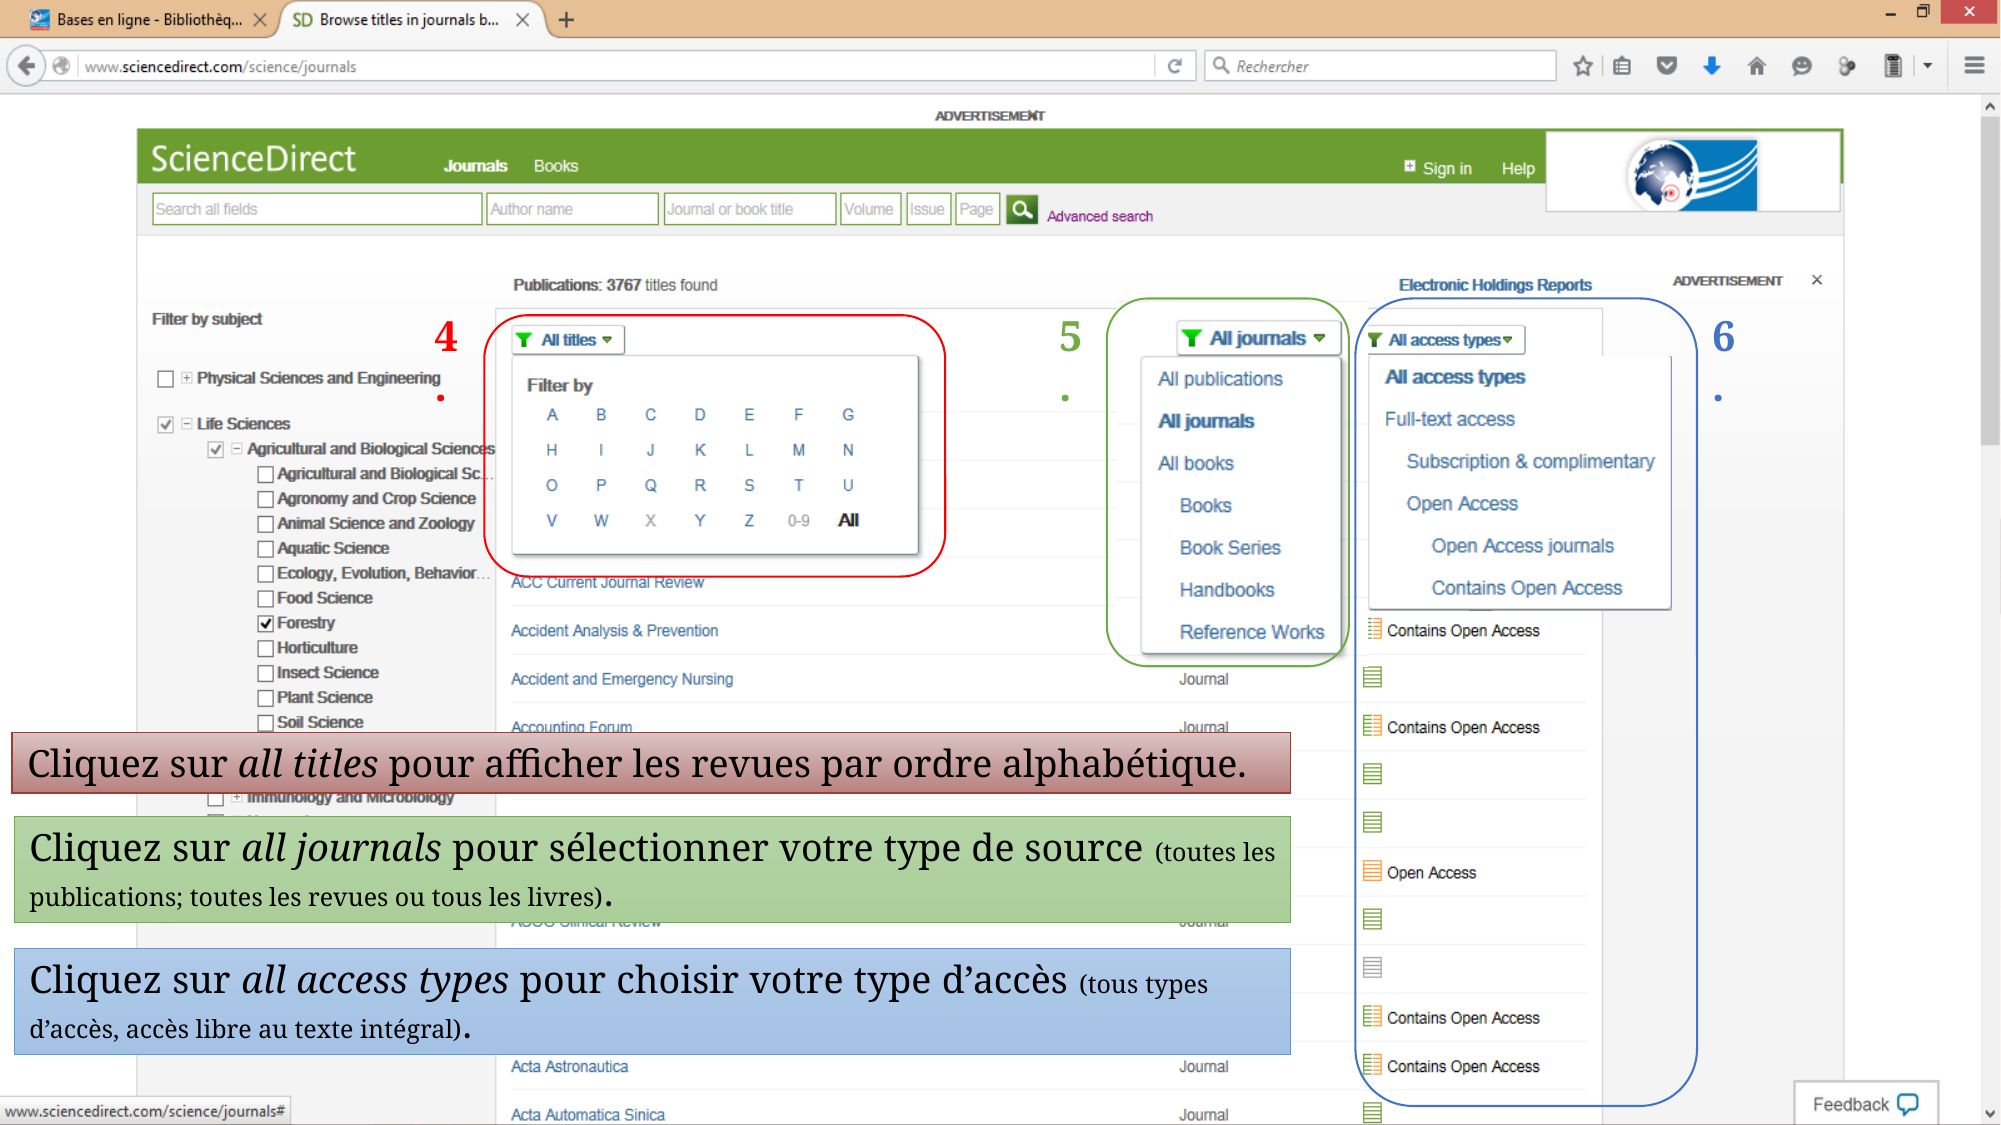

4.
5.
6.
Cliquez sur all titles pour afficher les revues par ordre alphabétique.
Cliquez sur all journals pour sélectionner votre type de source (toutes les publications; toutes les revues ou tous les livres).
Cliquez sur all access types pour choisir votre type d’accès (tous types d’accès, accès libre au texte intégral).